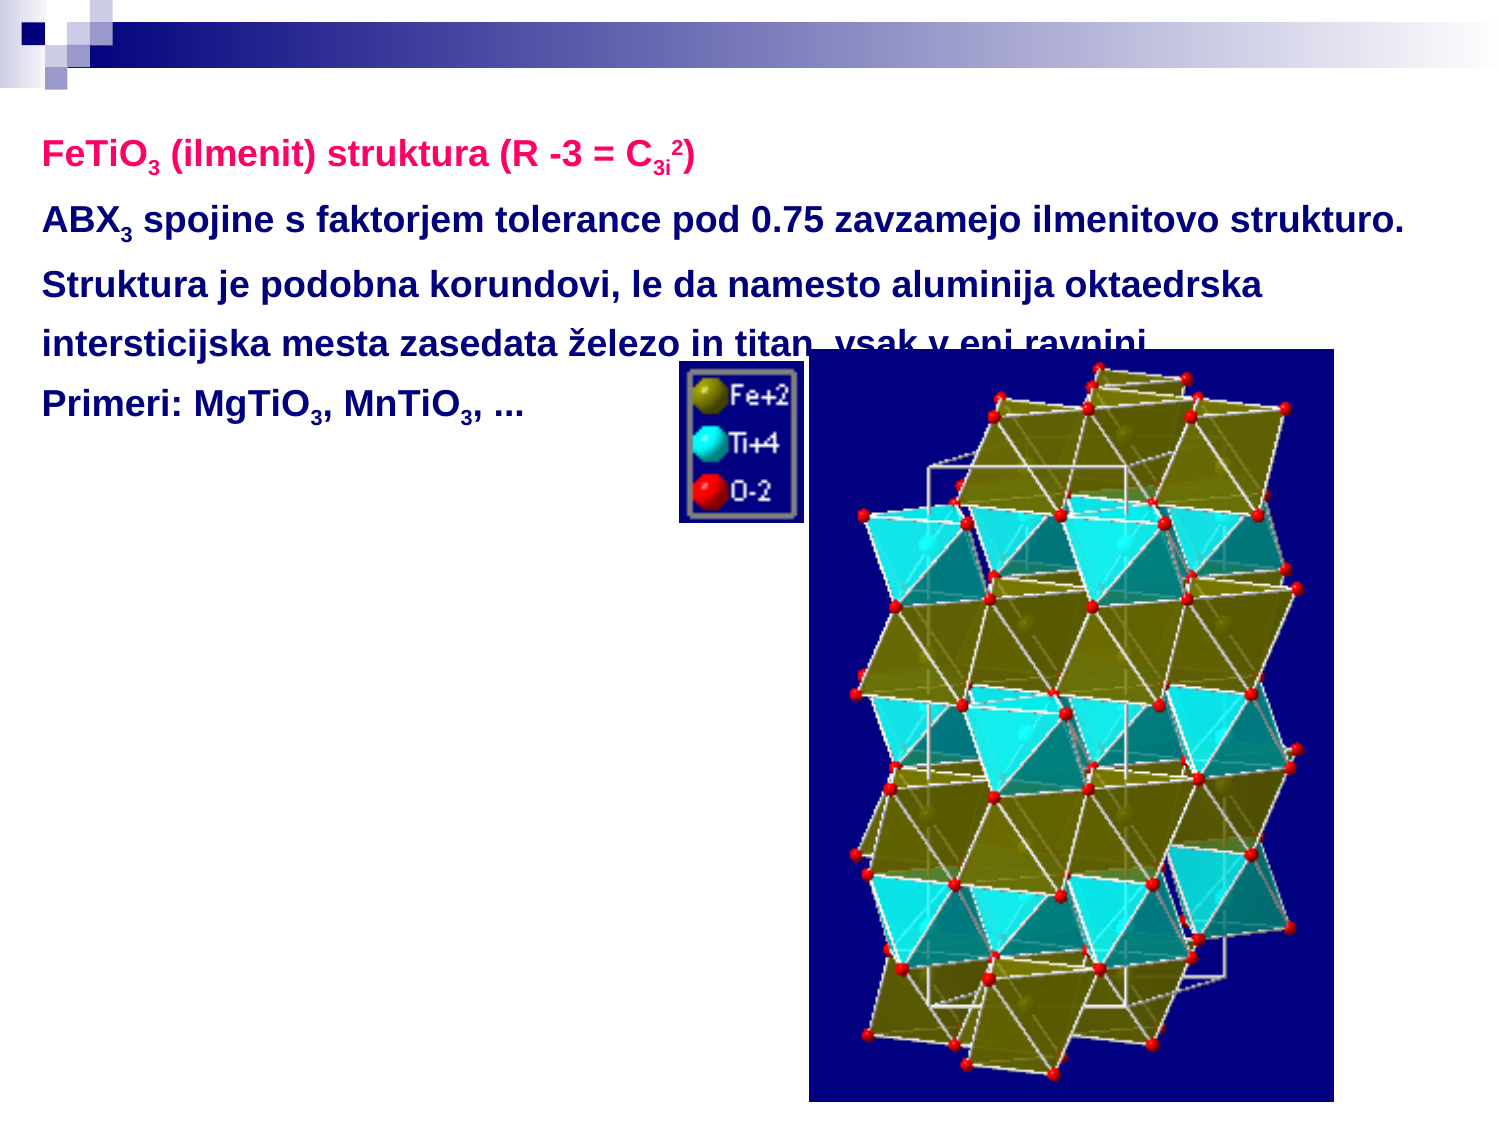

FeTiO3 (ilmenit) struktura (R -3 = C3i2)
ABX3 spojine s faktorjem tolerance pod 0.75 zavzamejo ilmenitovo strukturo.
Struktura je podobna korundovi, le da namesto aluminija oktaedrska
intersticijska mesta zasedata železo in titan, vsak v eni ravnini.
Primeri: MgTiO3, MnTiO3, ...